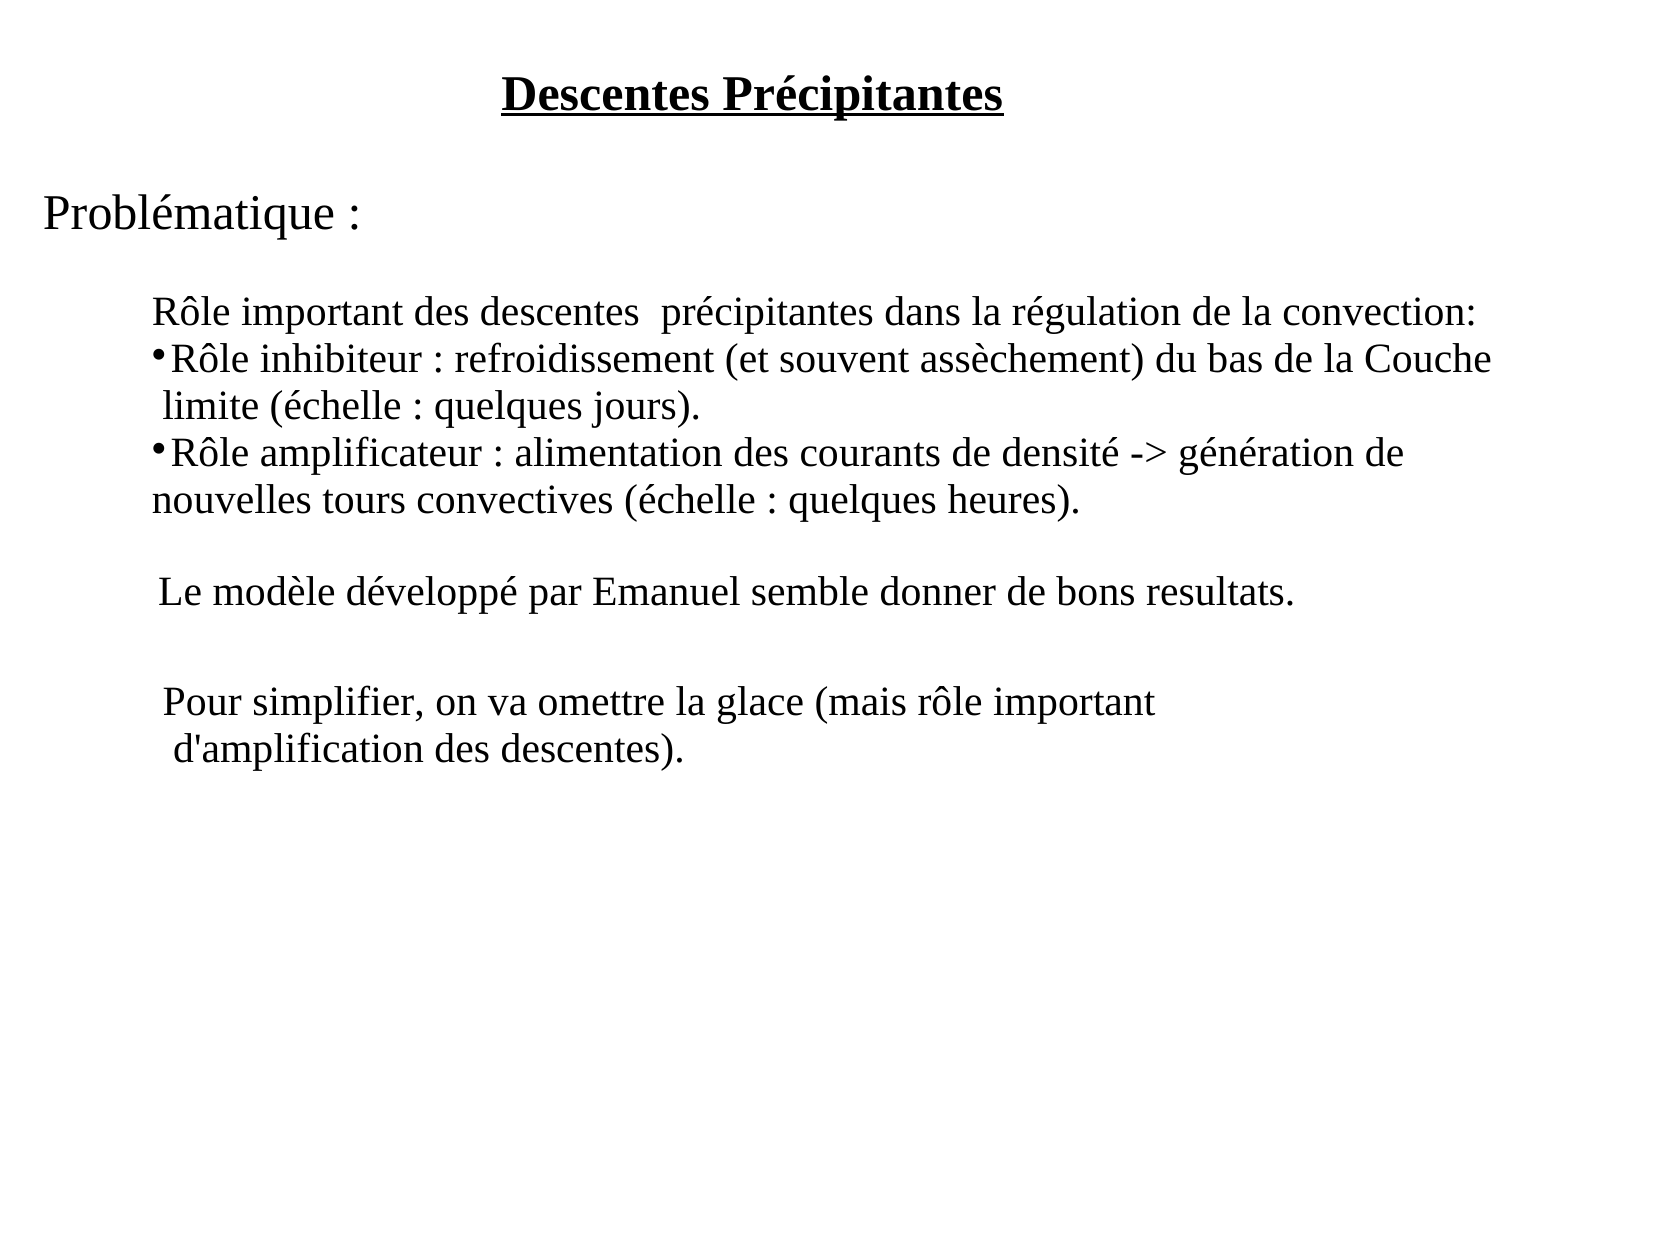

Descentes Précipitantes
Problématique :
Rôle important des descentes précipitantes dans la régulation de la convection:
Rôle inhibiteur : refroidissement (et souvent assèchement) du bas de la Couche
 limite (échelle : quelques jours).
Rôle amplificateur : alimentation des courants de densité -> génération de
nouvelles tours convectives (échelle : quelques heures).
Le modèle développé par Emanuel semble donner de bons resultats.
Pour simplifier, on va omettre la glace (mais rôle important
 d'amplification des descentes).